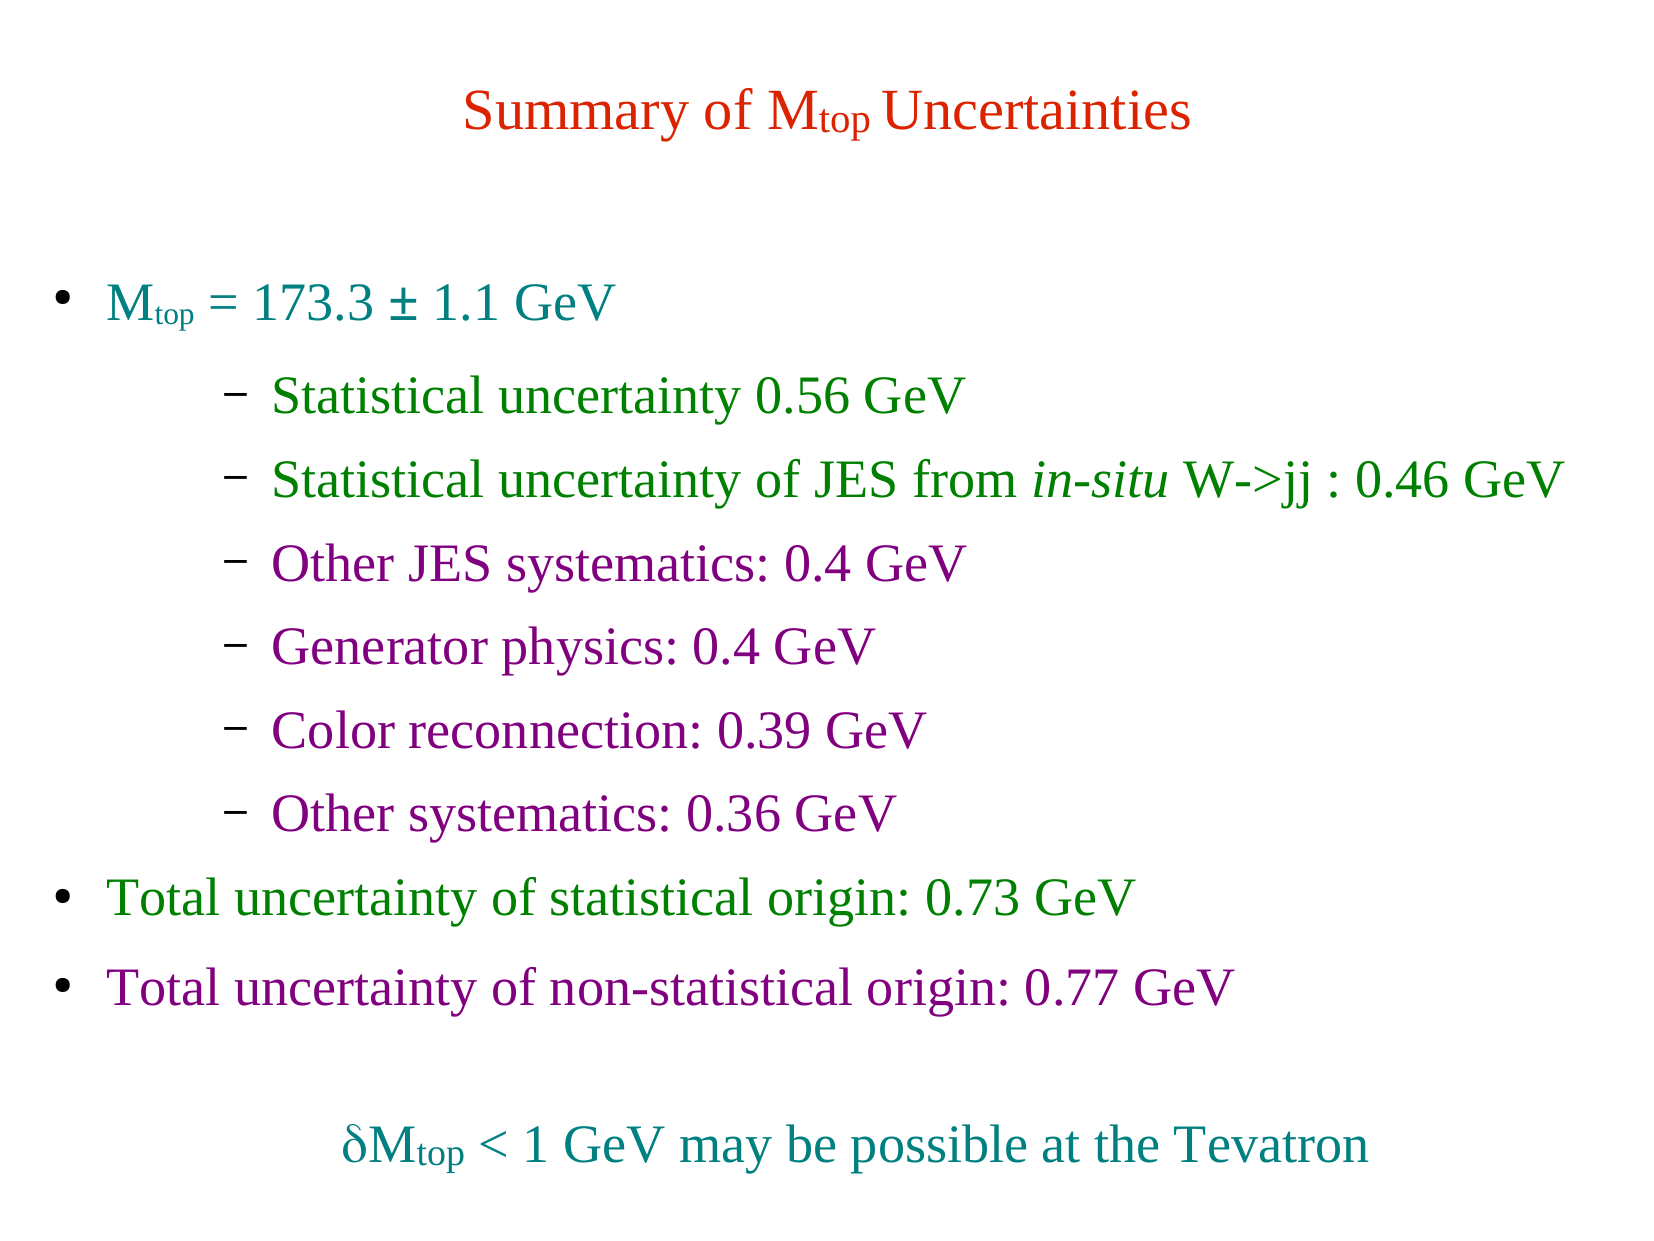

Summary of Mtop Uncertainties
# Mtop = 173.3 ± 1.1 GeV
Statistical uncertainty 0.56 GeV
Statistical uncertainty of JES from in-situ W->jj : 0.46 GeV
Other JES systematics: 0.4 GeV
Generator physics: 0.4 GeV
Color reconnection: 0.39 GeV
Other systematics: 0.36 GeV
Total uncertainty of statistical origin: 0.73 GeV
Total uncertainty of non-statistical origin: 0.77 GeV
δMtop < 1 GeV may be possible at the Tevatron